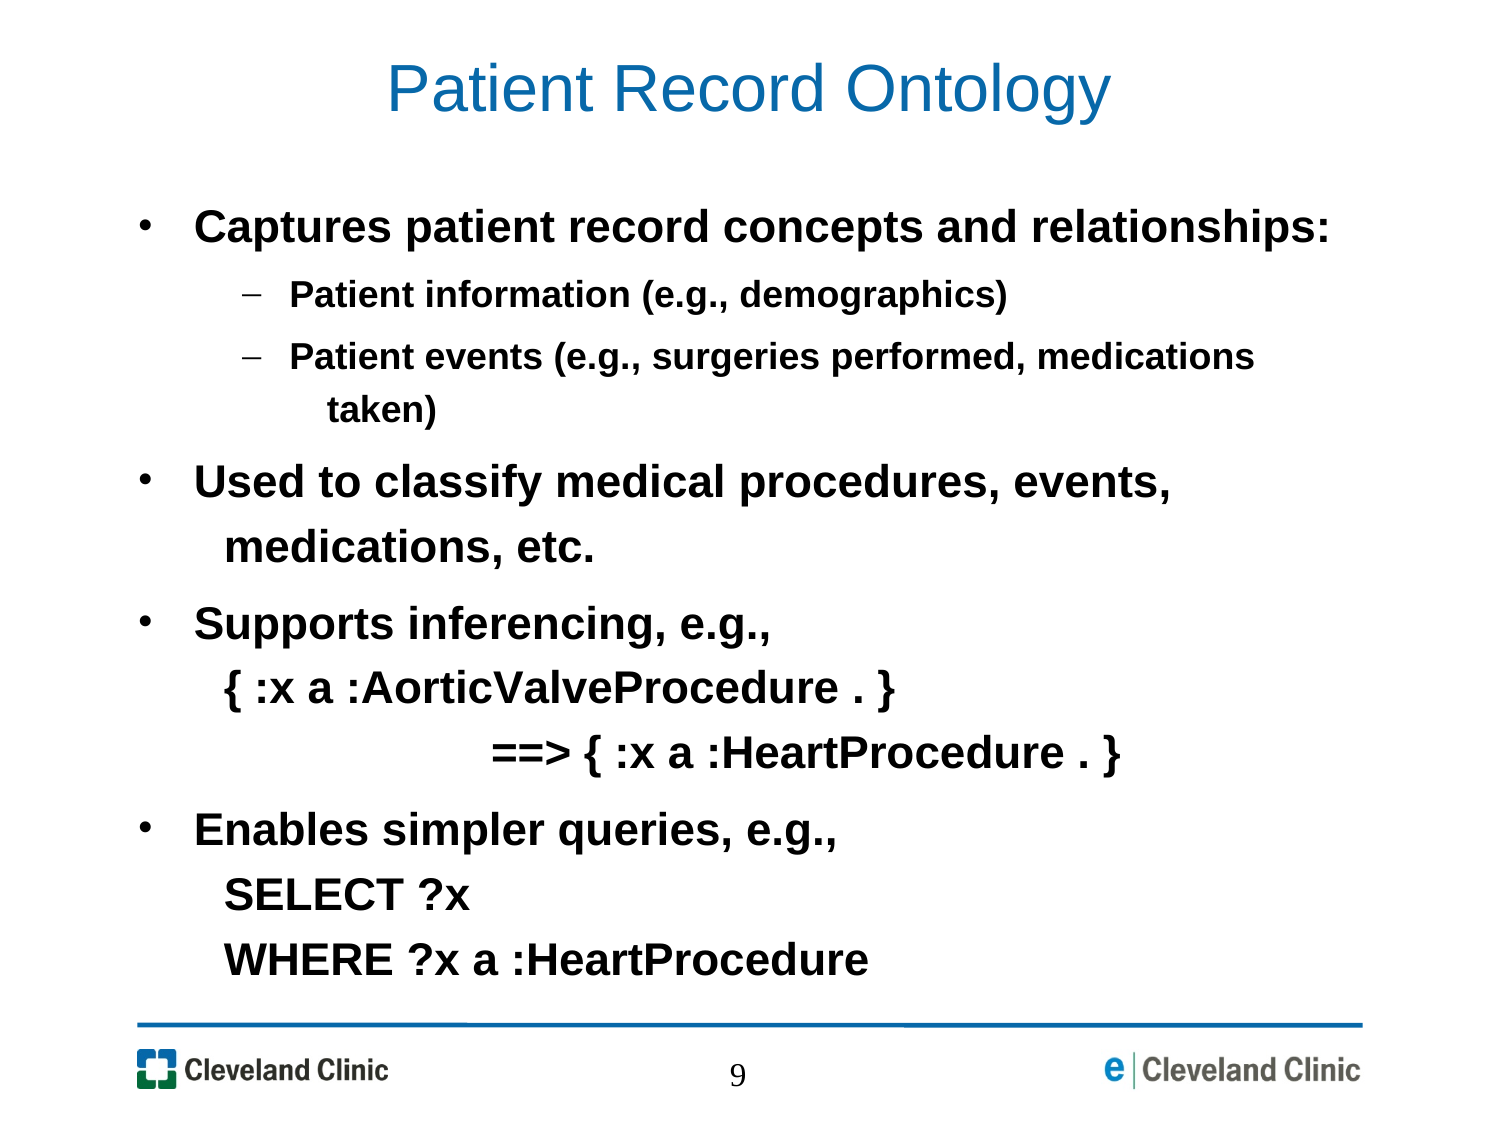

# Patient Record Ontology
Captures patient record concepts and relationships:
Patient information (e.g., demographics)
Patient events (e.g., surgeries performed, medications taken)
Used to classify medical procedures, events, medications, etc.
Supports inferencing, e.g.,
{ :x a :AorticValveProcedure . }
 ==> { :x a :HeartProcedure . }
Enables simpler queries, e.g.,
SELECT ?x
WHERE ?x a :HeartProcedure
9